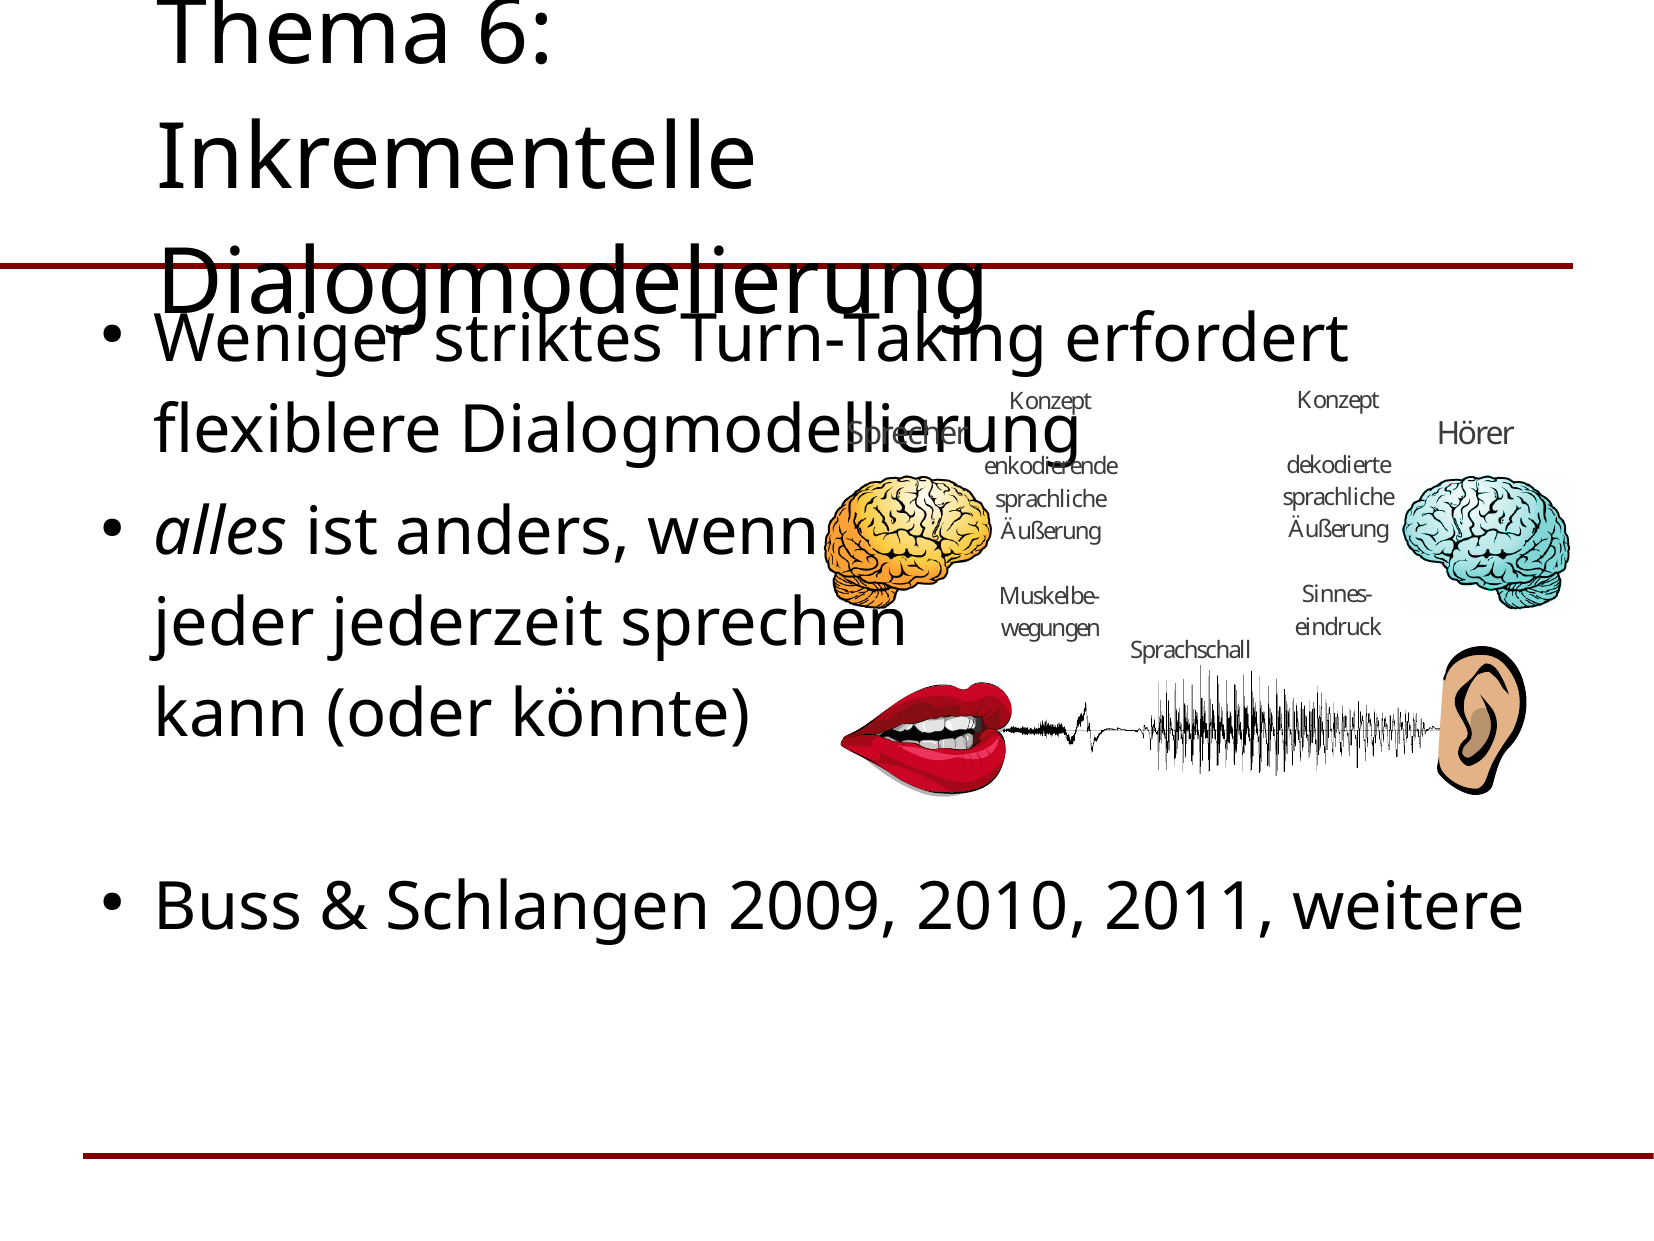

# Thema 6: Inkrementelle Dialogmodelierung
Weniger striktes Turn-Taking erfordert flexiblere Dialogmodellierung
alles ist anders, wenn
jeder jederzeit sprechen
kann (oder könnte)
Buss & Schlangen 2009, 2010, 2011, weitere